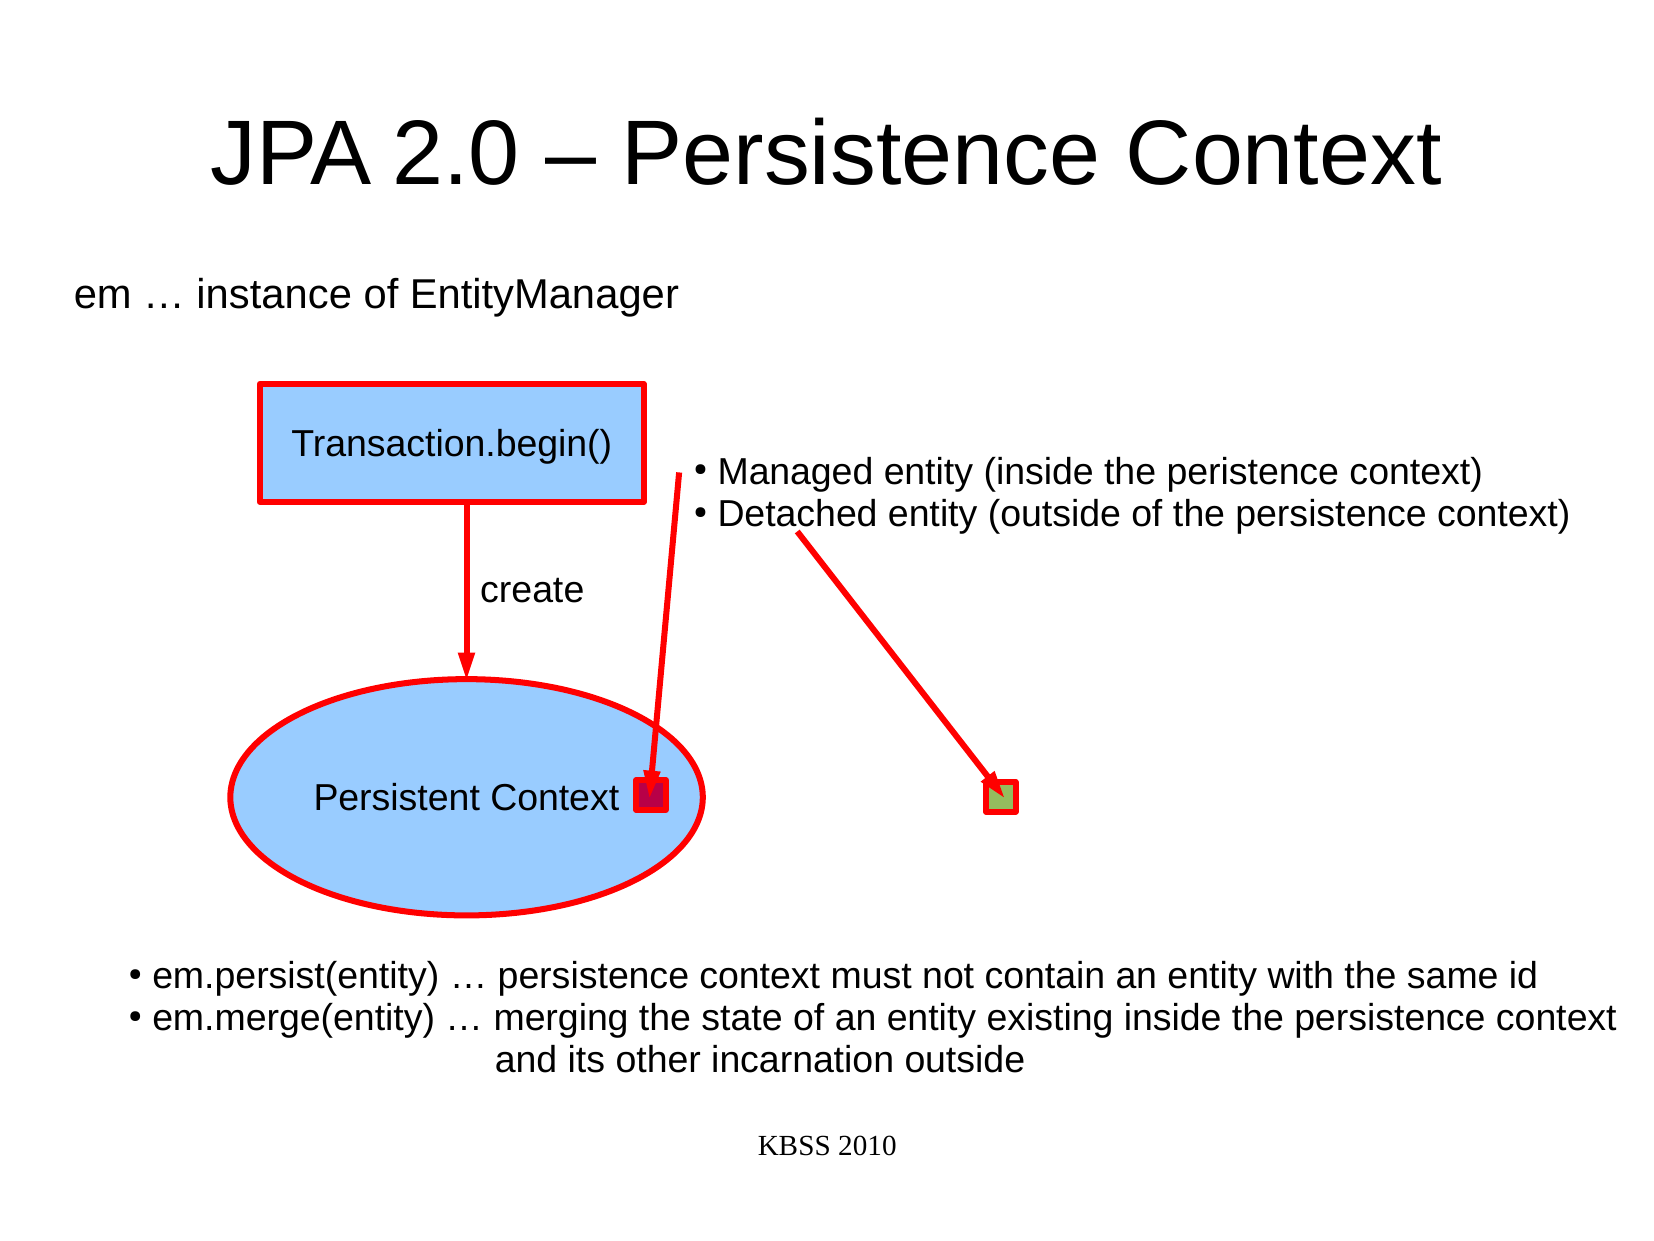

# JPA 2.0 – Persistence Context
em … instance of EntityManager
Transaction.begin()
 Managed entity (inside the peristence context)
 Detached entity (outside of the persistence context)
create
Persistent Context
 em.persist(entity) … persistence context must not contain an entity with the same id
 em.merge(entity) … merging the state of an entity existing inside the persistence context
 and its other incarnation outside
KBSS 2010